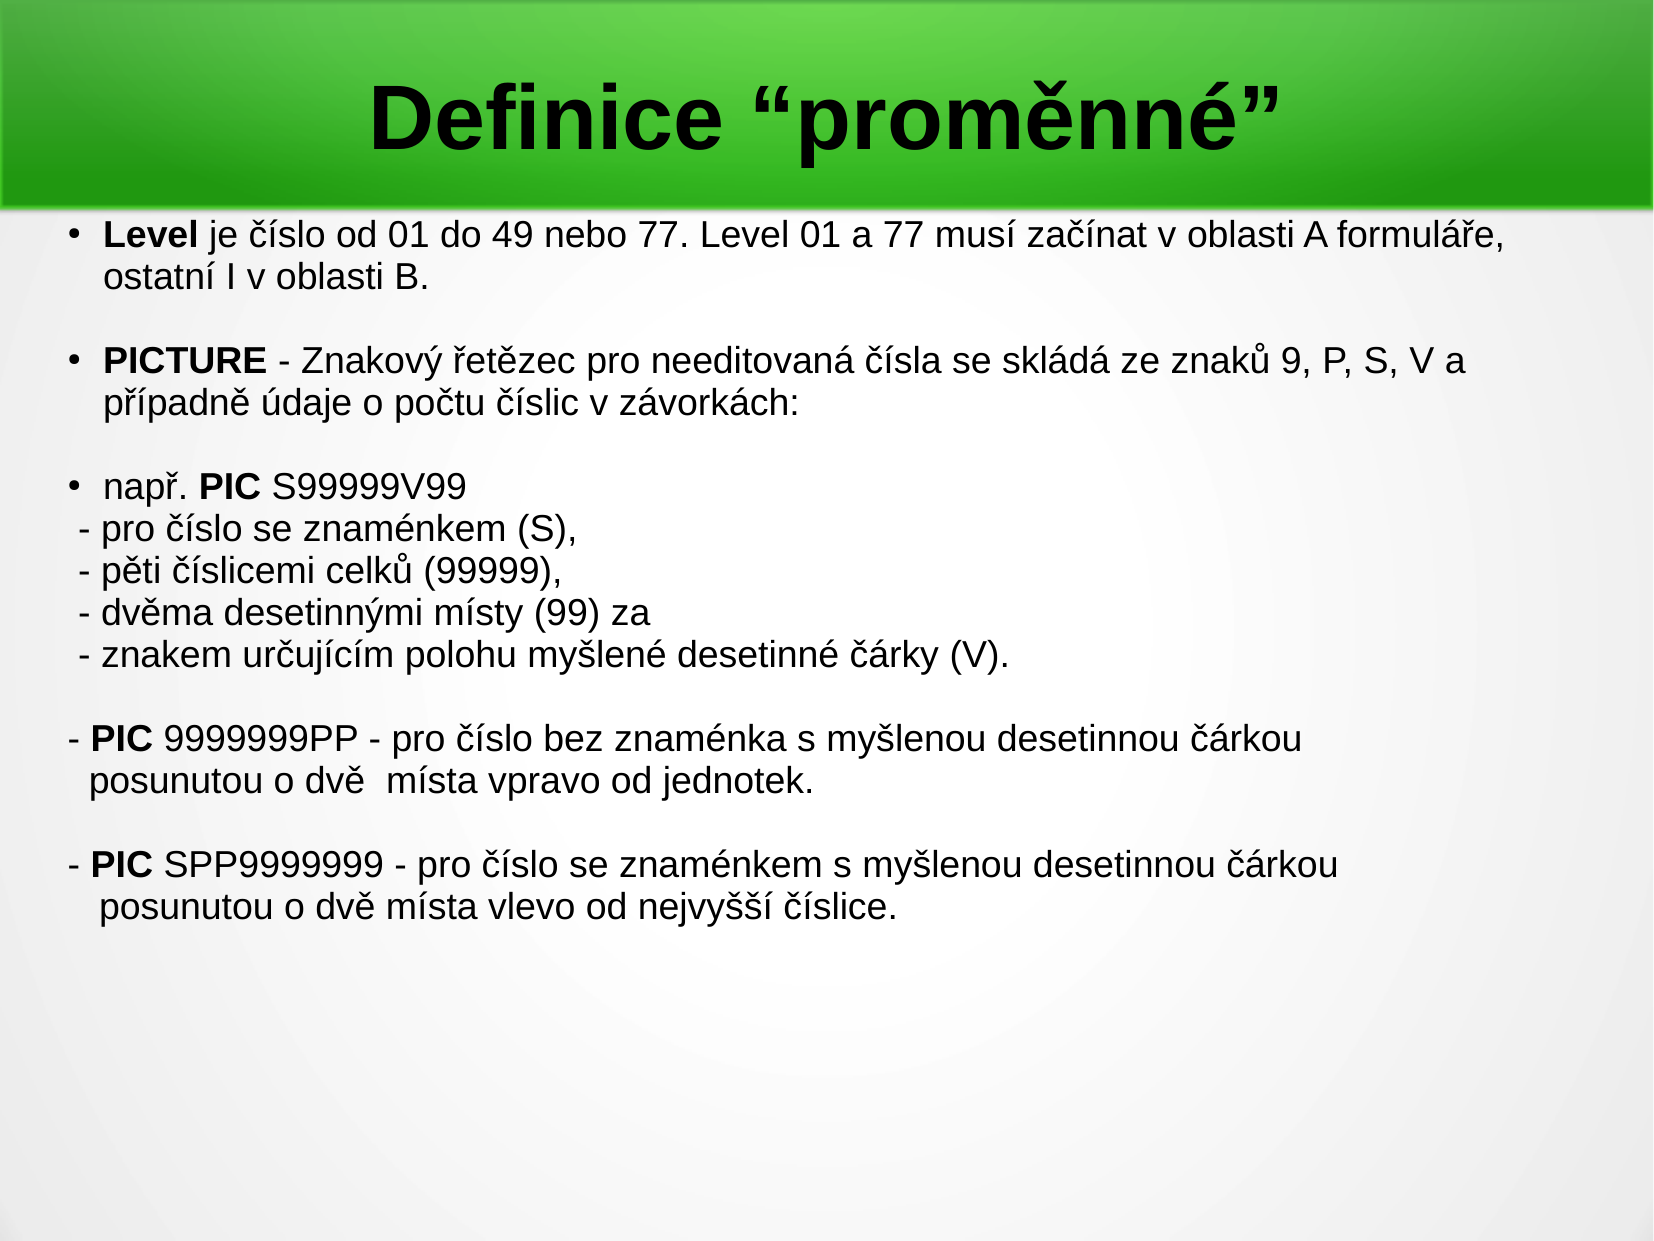

# Definice “proměnné”
Level je číslo od 01 do 49 nebo 77. Level 01 a 77 musí začínat v oblasti A formuláře, ostatní I v oblasti B.
PICTURE - Znakový řetězec pro needitovaná čísla se skládá ze znaků 9, P, S, V a případně údaje o počtu číslic v závorkách:
např. PIC S99999V99
 - pro číslo se znaménkem (S),
 - pěti číslicemi celků (99999),
 - dvěma desetinnými místy (99) za
 - znakem určujícím polohu myšlené desetinné čárky (V).
- PIC 9999999PP - pro číslo bez znaménka s myšlenou desetinnou čárkou
 posunutou o dvě místa vpravo od jednotek.
- PIC SPP9999999 - pro číslo se znaménkem s myšlenou desetinnou čárkou
 posunutou o dvě místa vlevo od nejvyšší číslice.